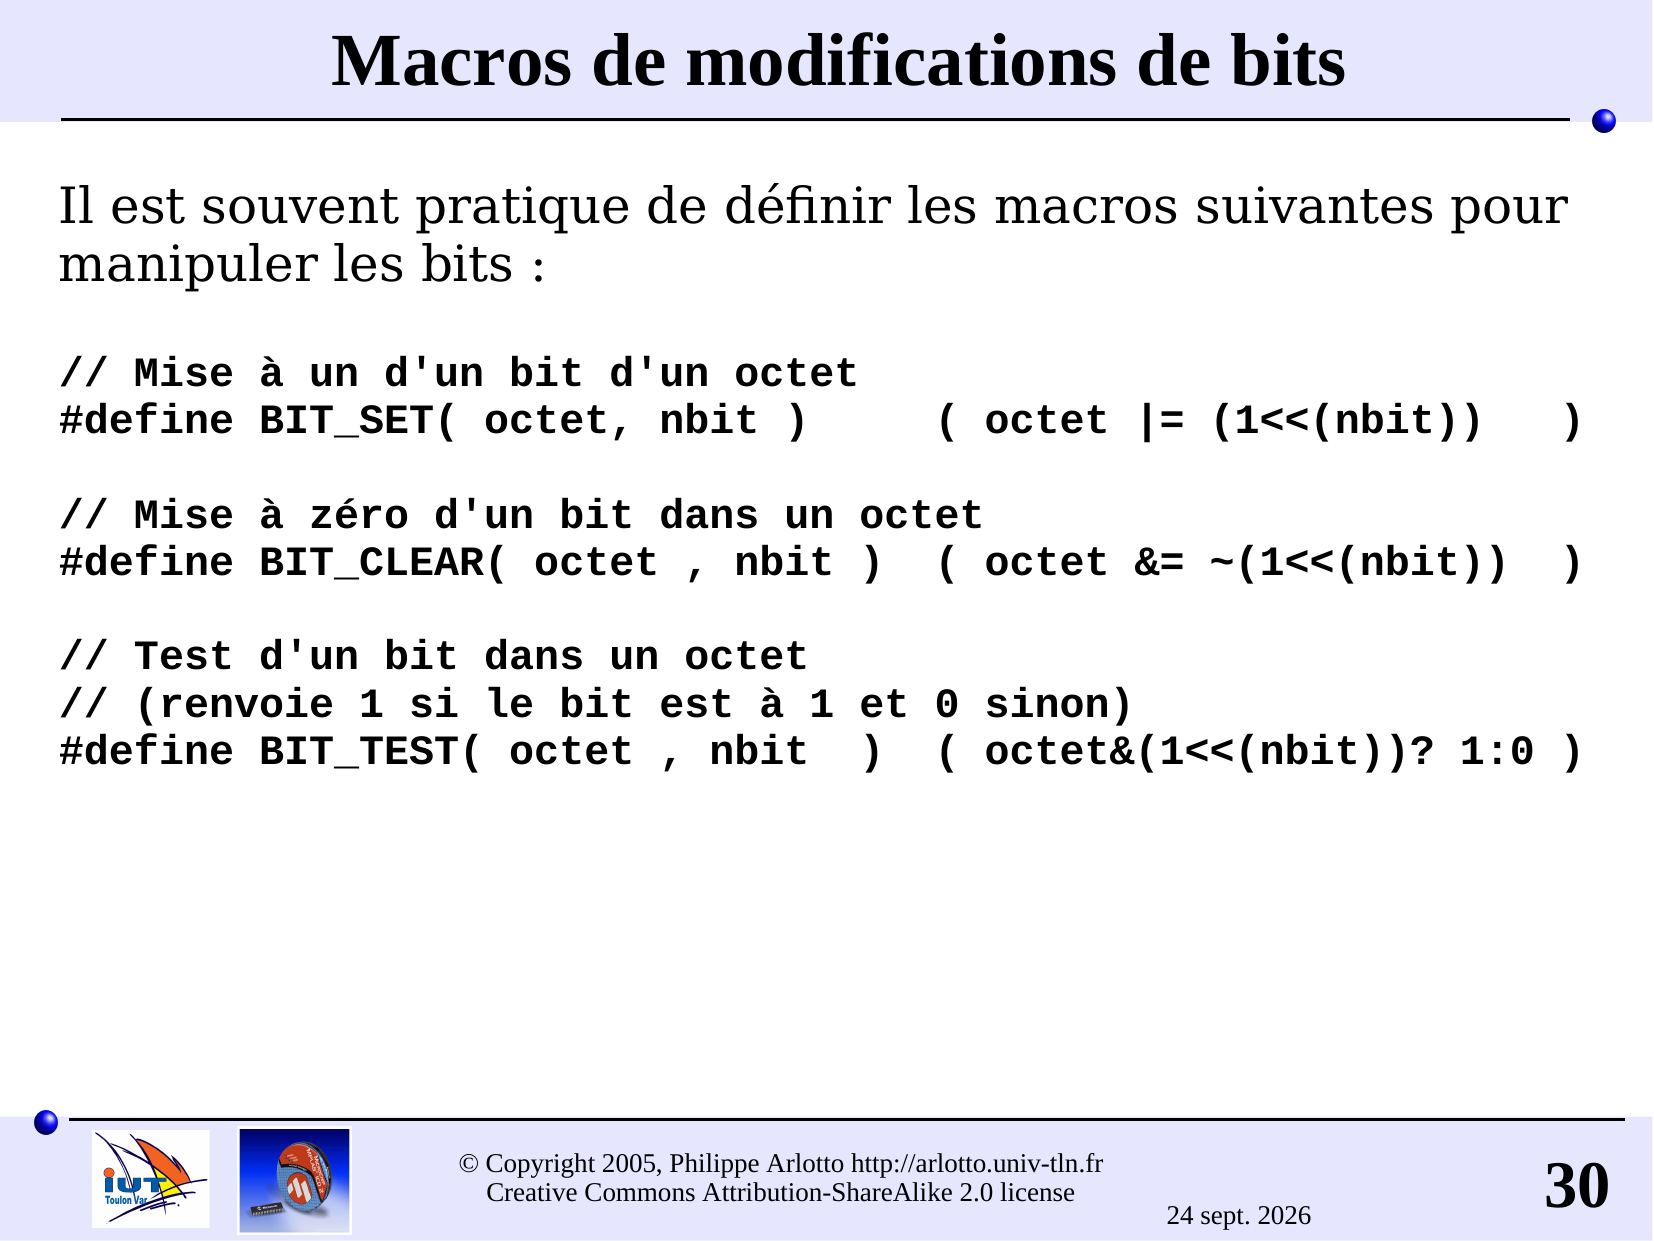

# Macros de modifications de bits
Il est souvent pratique de définir les macros suivantes pour
manipuler les bits :
// Mise à un d'un bit d'un octet
#define BIT_SET( octet, nbit ) ( octet |= (1<<(nbit)) )
// Mise à zéro d'un bit dans un octet
#define BIT_CLEAR( octet , nbit ) ( octet &= ~(1<<(nbit)) )
// Test d'un bit dans un octet
// (renvoie 1 si le bit est à 1 et 0 sinon)
#define BIT_TEST( octet , nbit ) ( octet&(1<<(nbit))? 1:0 )